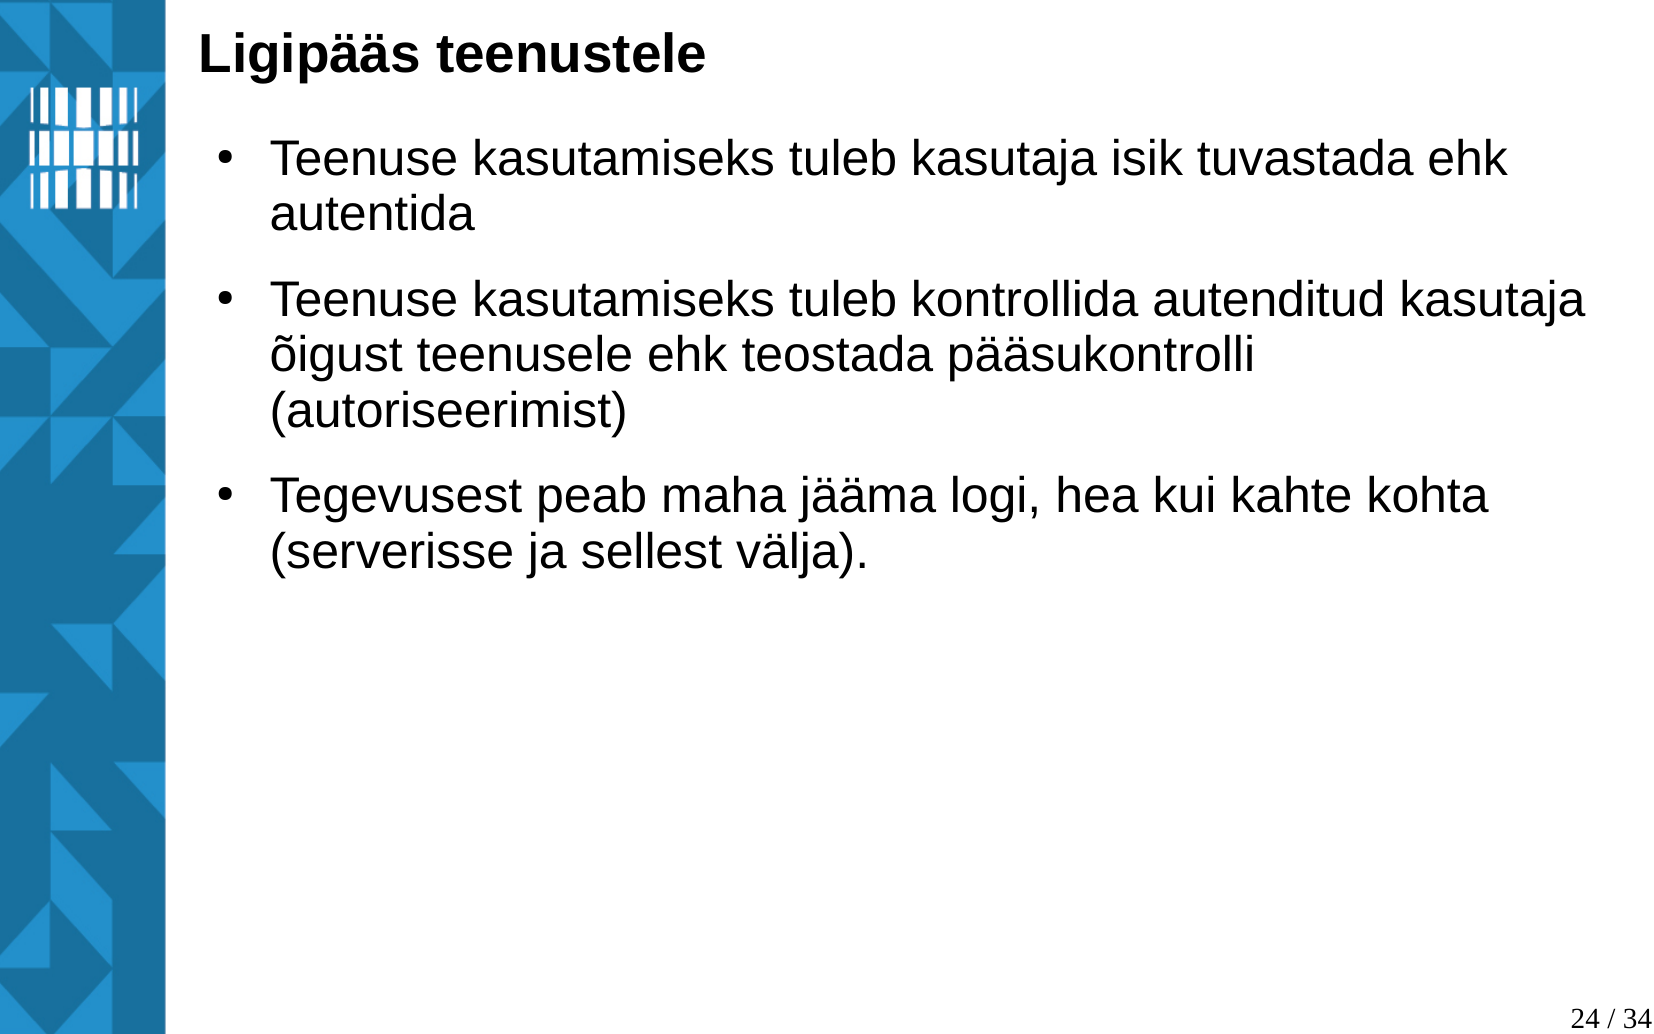

# Ligipääs teenustele
Teenuse kasutamiseks tuleb kasutaja isik tuvastada ehk autentida
Teenuse kasutamiseks tuleb kontrollida autenditud kasutaja õigust teenusele ehk teostada pääsukontrolli (autoriseerimist)
Tegevusest peab maha jääma logi, hea kui kahte kohta (serverisse ja sellest välja).
24